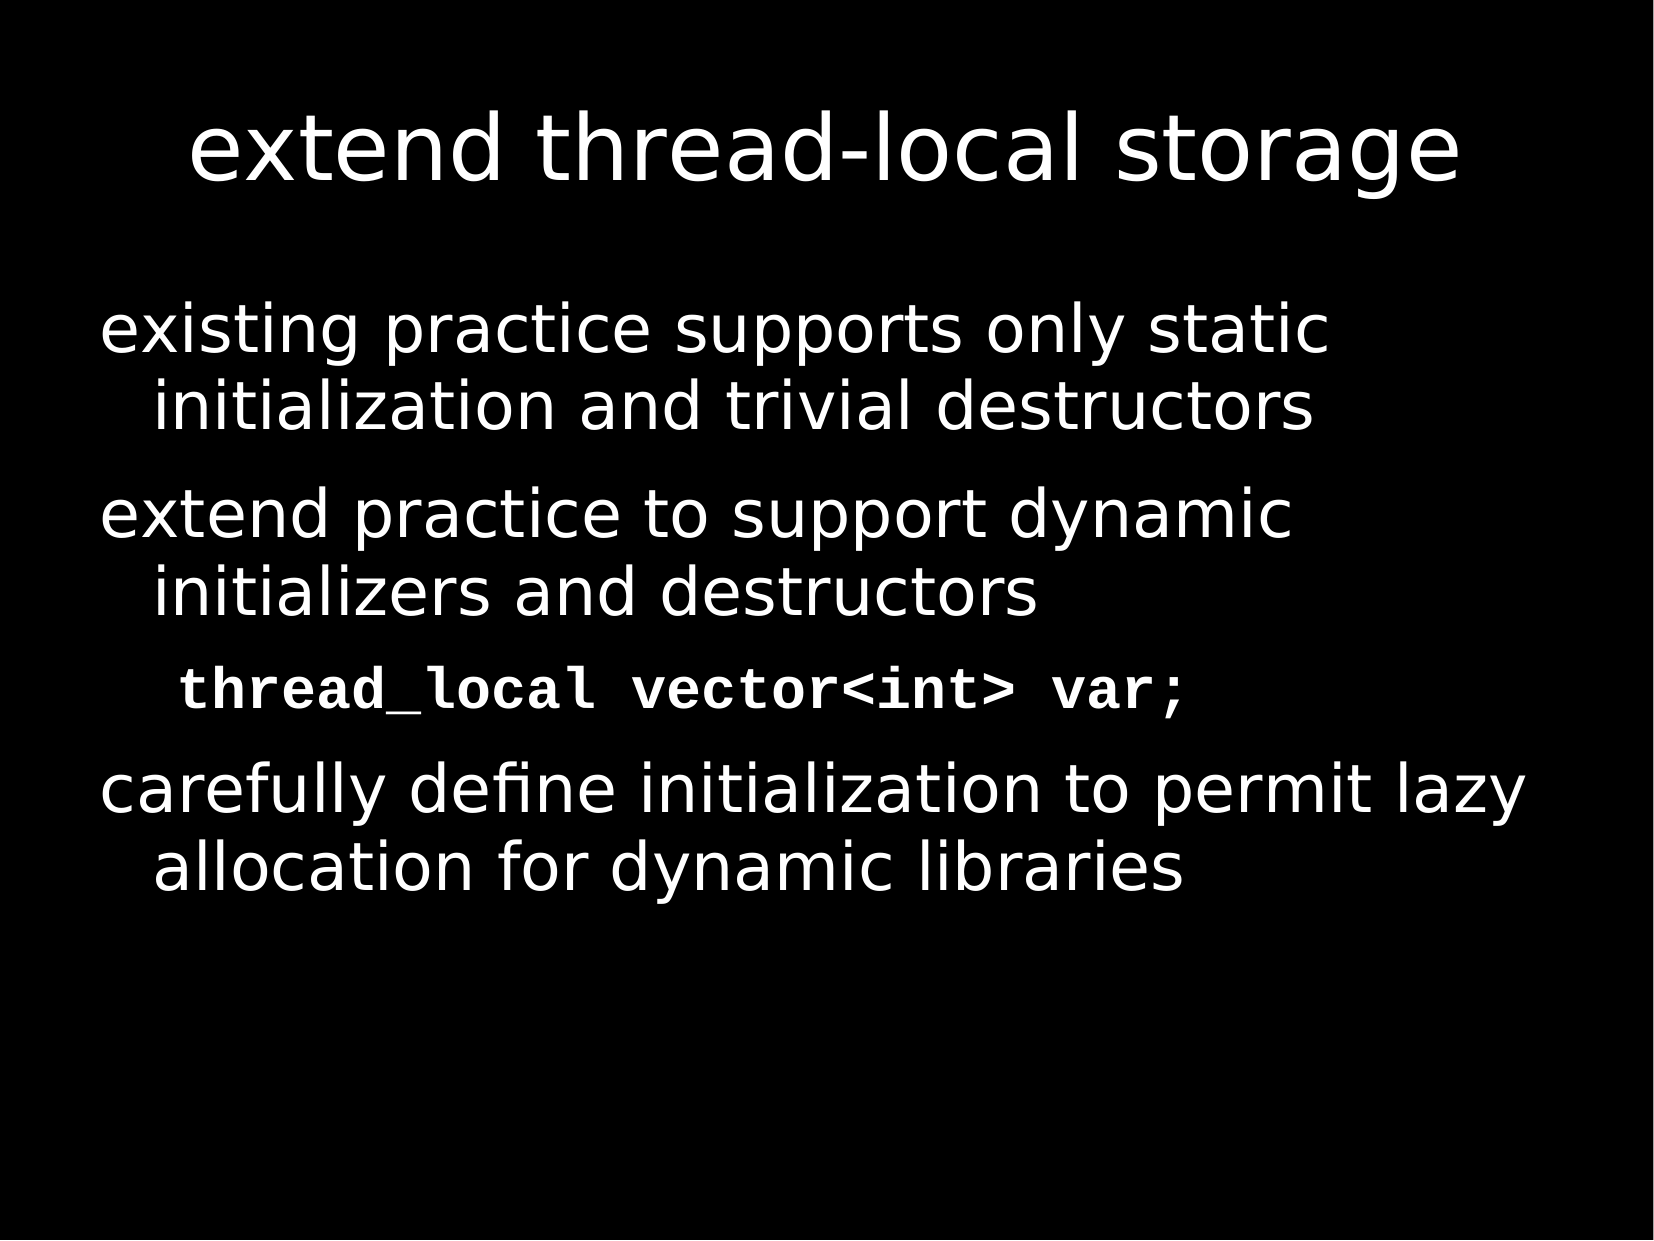

# extend thread-local storage
existing practice supports only static initialization and trivial destructors
extend practice to support dynamic initializers and destructors
thread_local vector<int> var;
carefully define initialization to permit lazy allocation for dynamic libraries